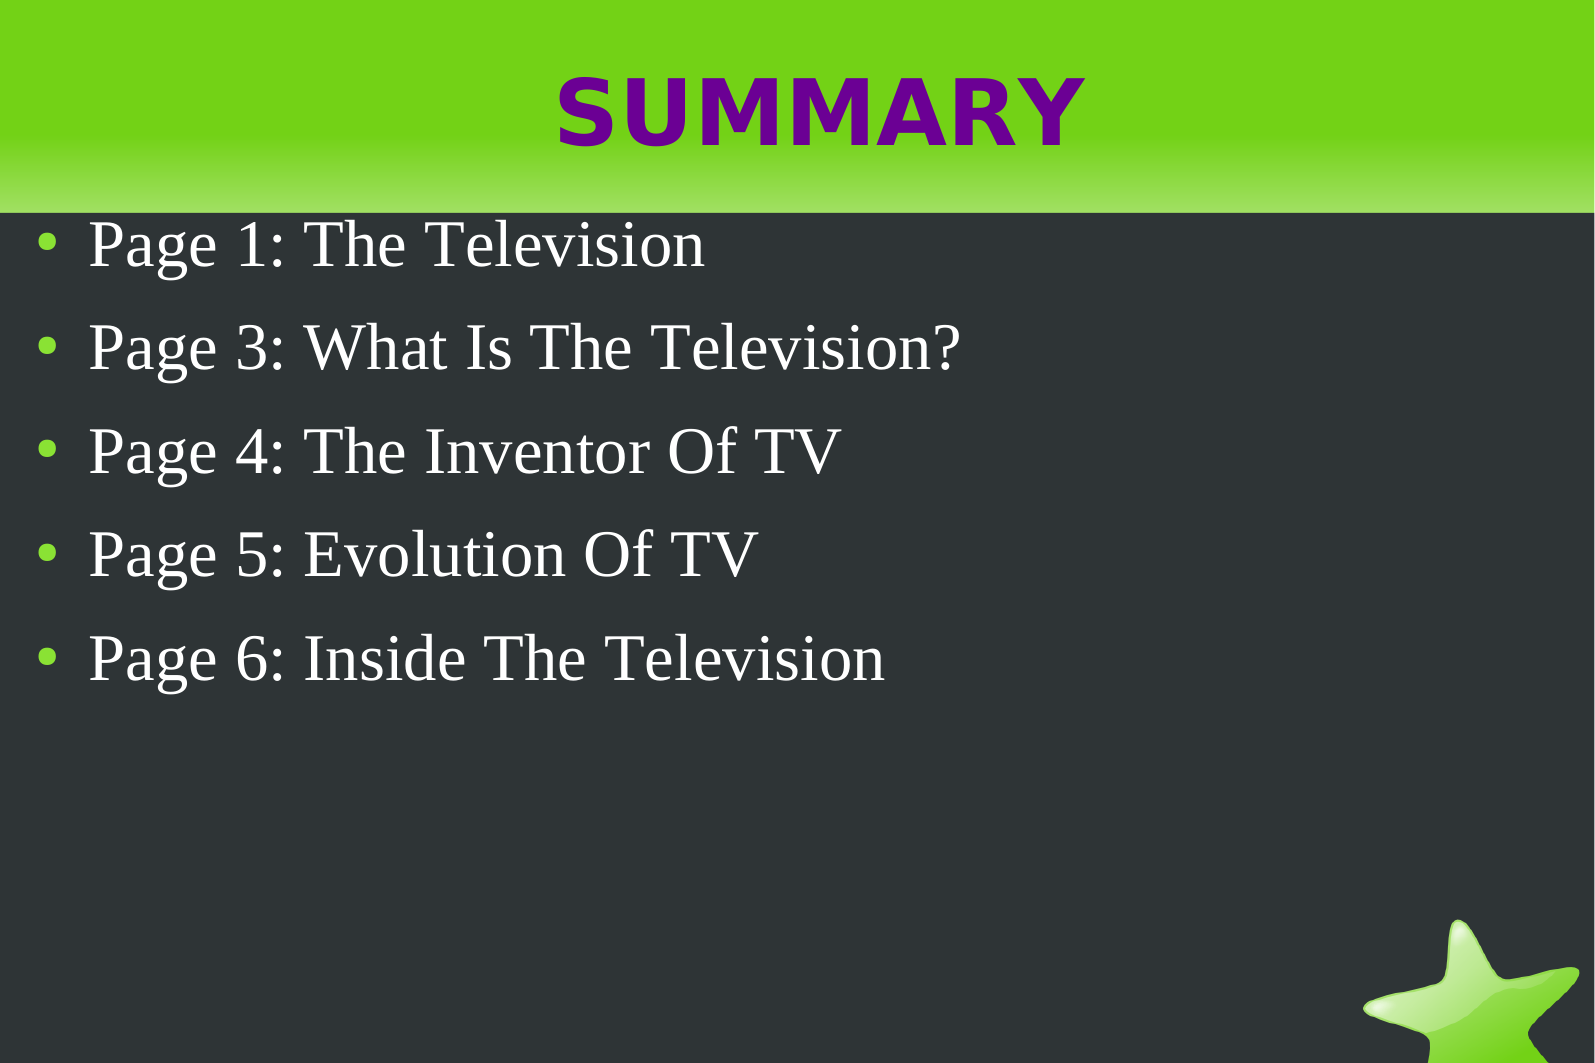

# SUMMARY
Page 1: The Television
Page 3: What Is The Television?
Page 4: The Inventor Of TV
Page 5: Evolution Of TV
Page 6: Inside The Television